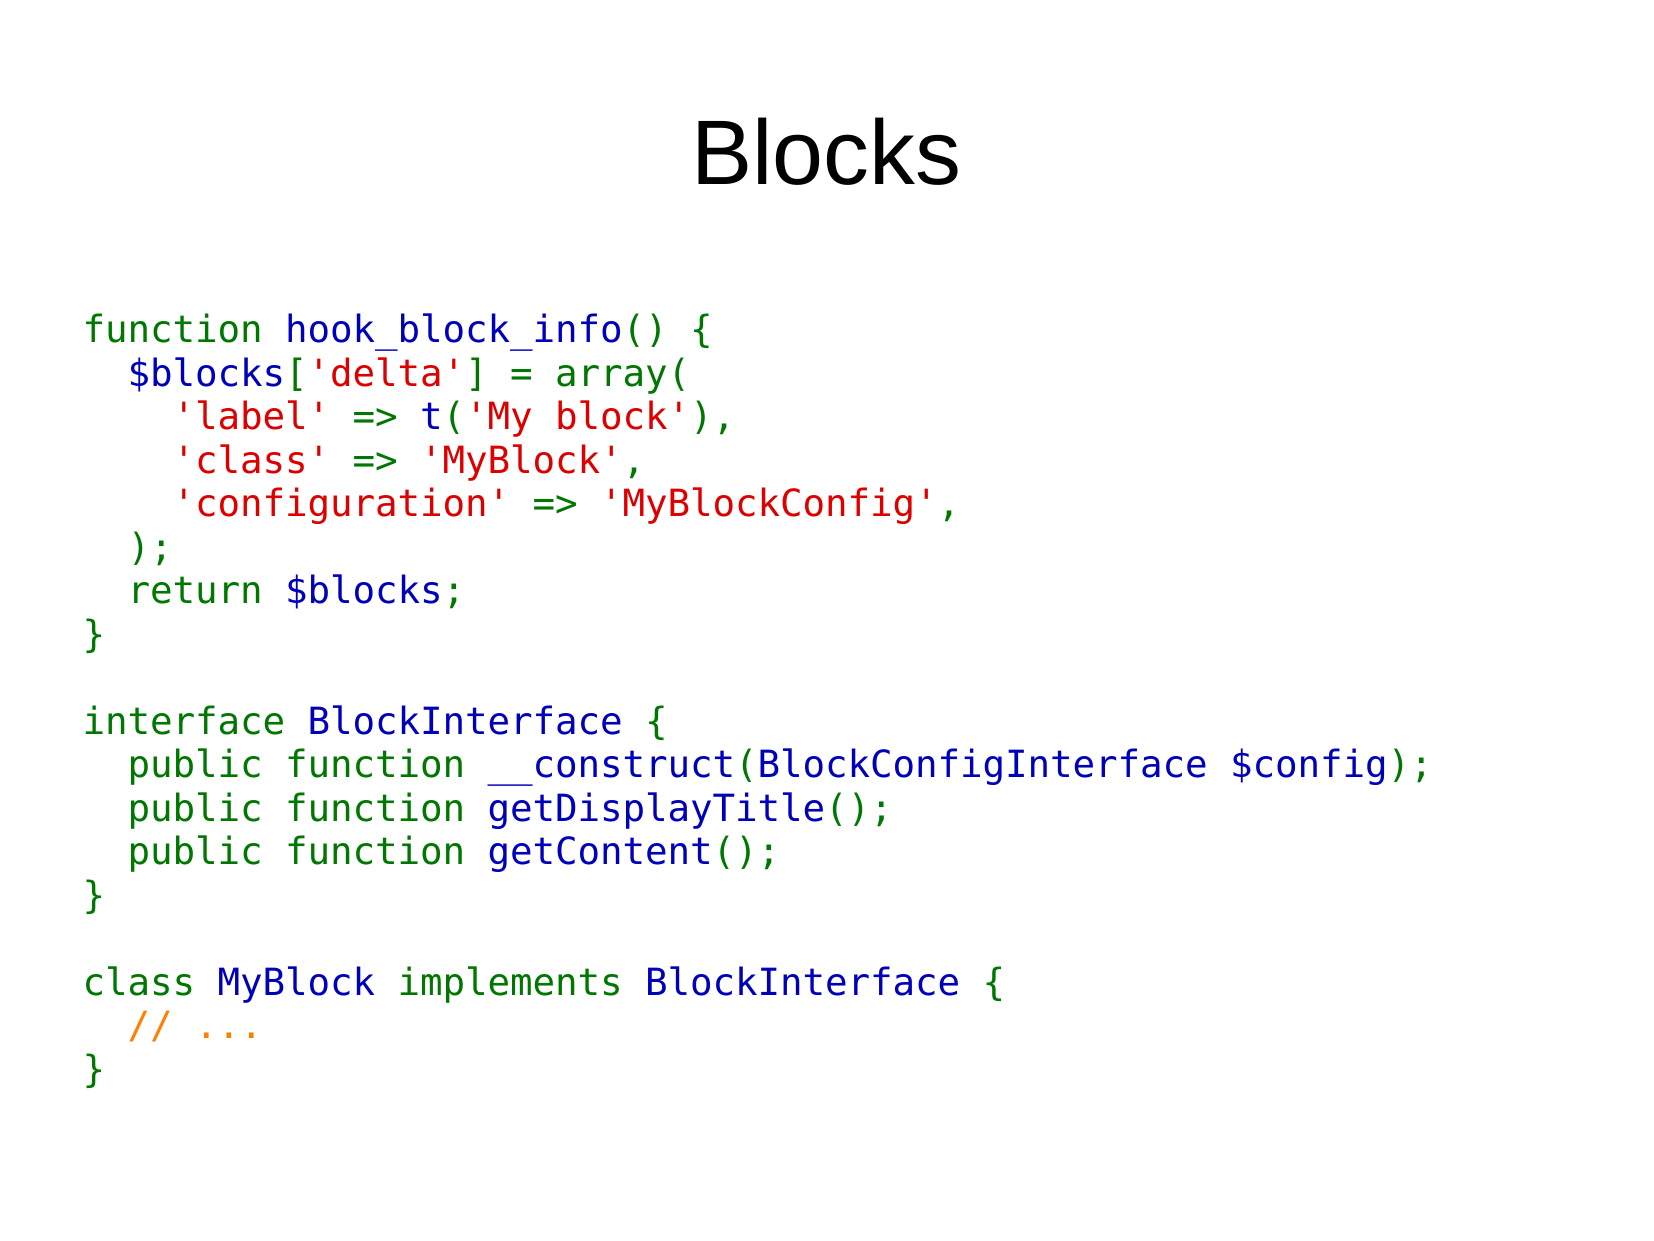

Blocks
# function hook_block_info() {   $blocks['delta'] = array(     'label' => t('My block'),     'class' => 'MyBlock',     'configuration' => 'MyBlockConfig',   );   return $blocks; }
interface BlockInterface {
  public function __construct(BlockConfigInterface $config);
  public function getDisplayTitle();
  public function getContent();
}
class MyBlock implements BlockInterface {
  // ...
}